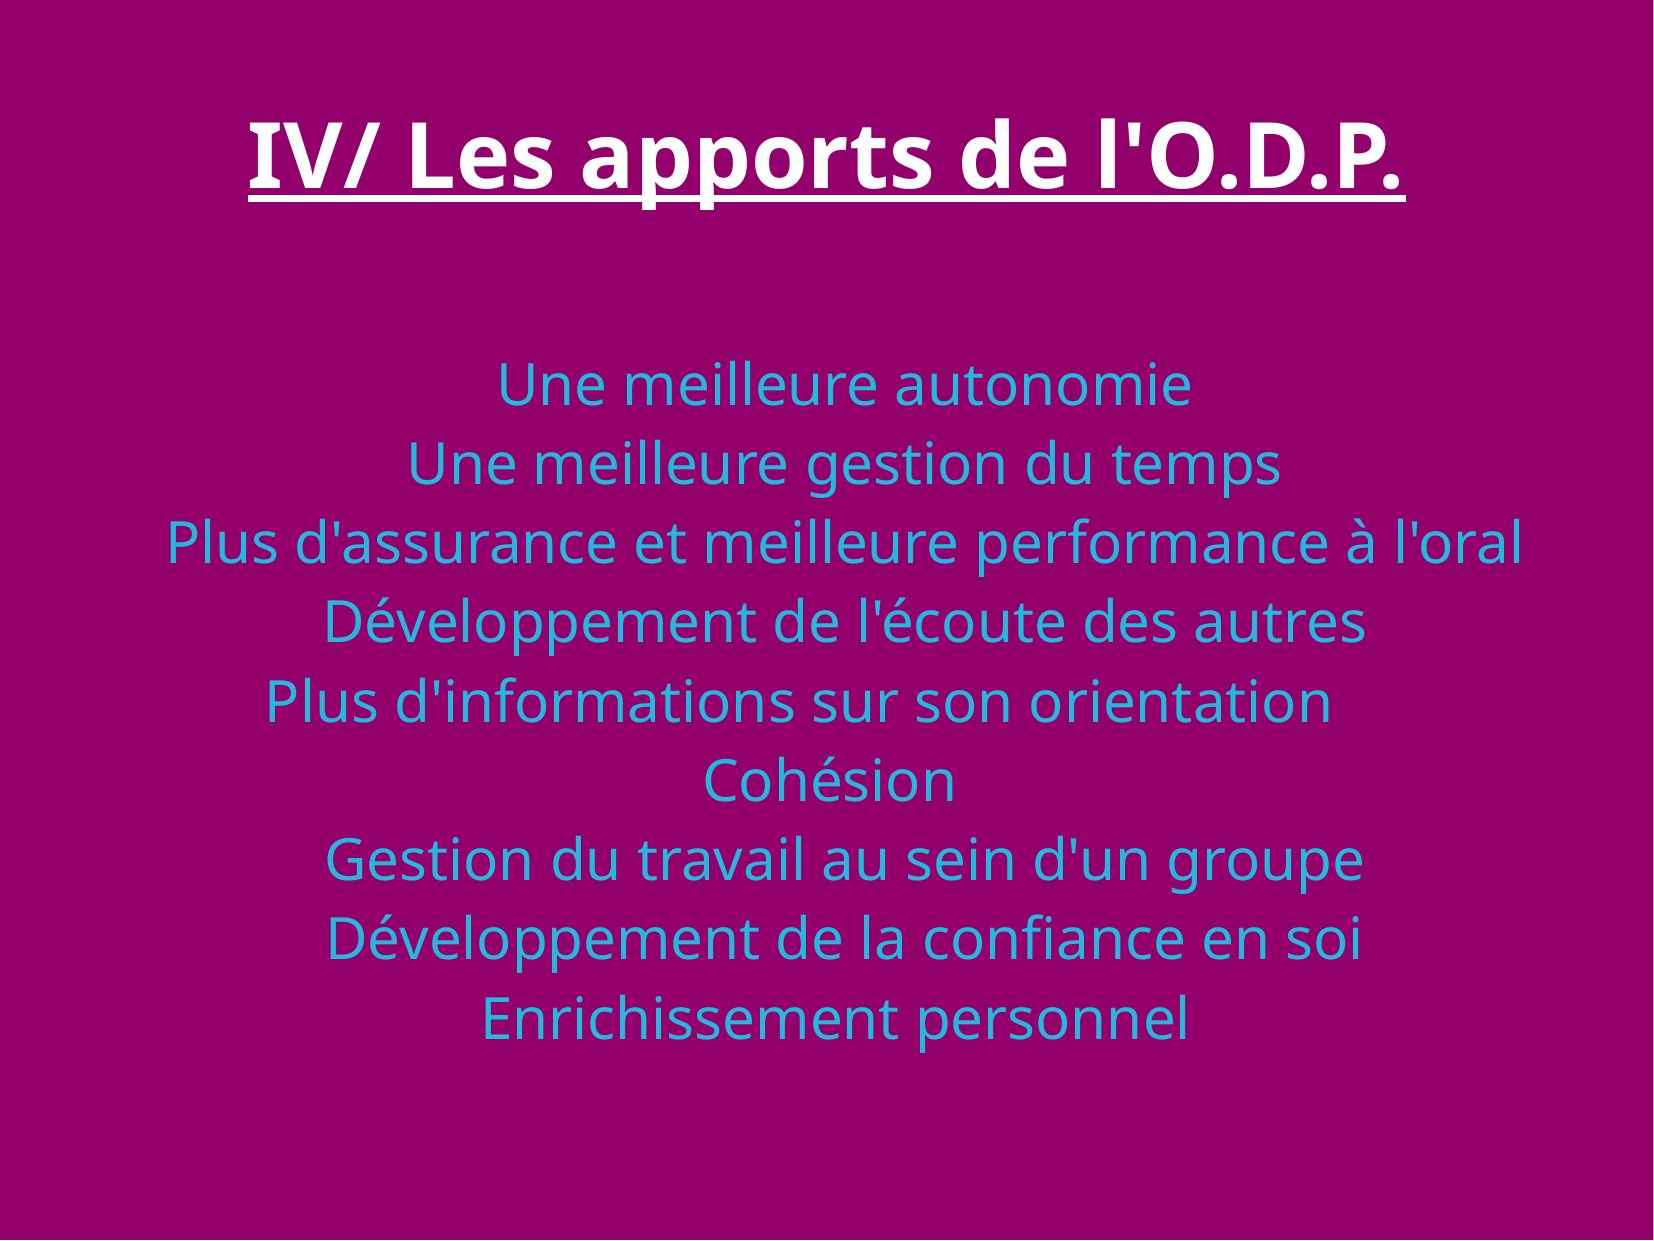

# IV/ Les apports de l'O.D.P.
 Une meilleure autonomie
 Une meilleure gestion du temps
 Plus d'assurance et meilleure performance à l'oral
 Développement de l'écoute des autres
 Plus d'informations sur son orientation
 Cohésion
 Gestion du travail au sein d'un groupe
 Développement de la confiance en soi
 Enrichissement personnel